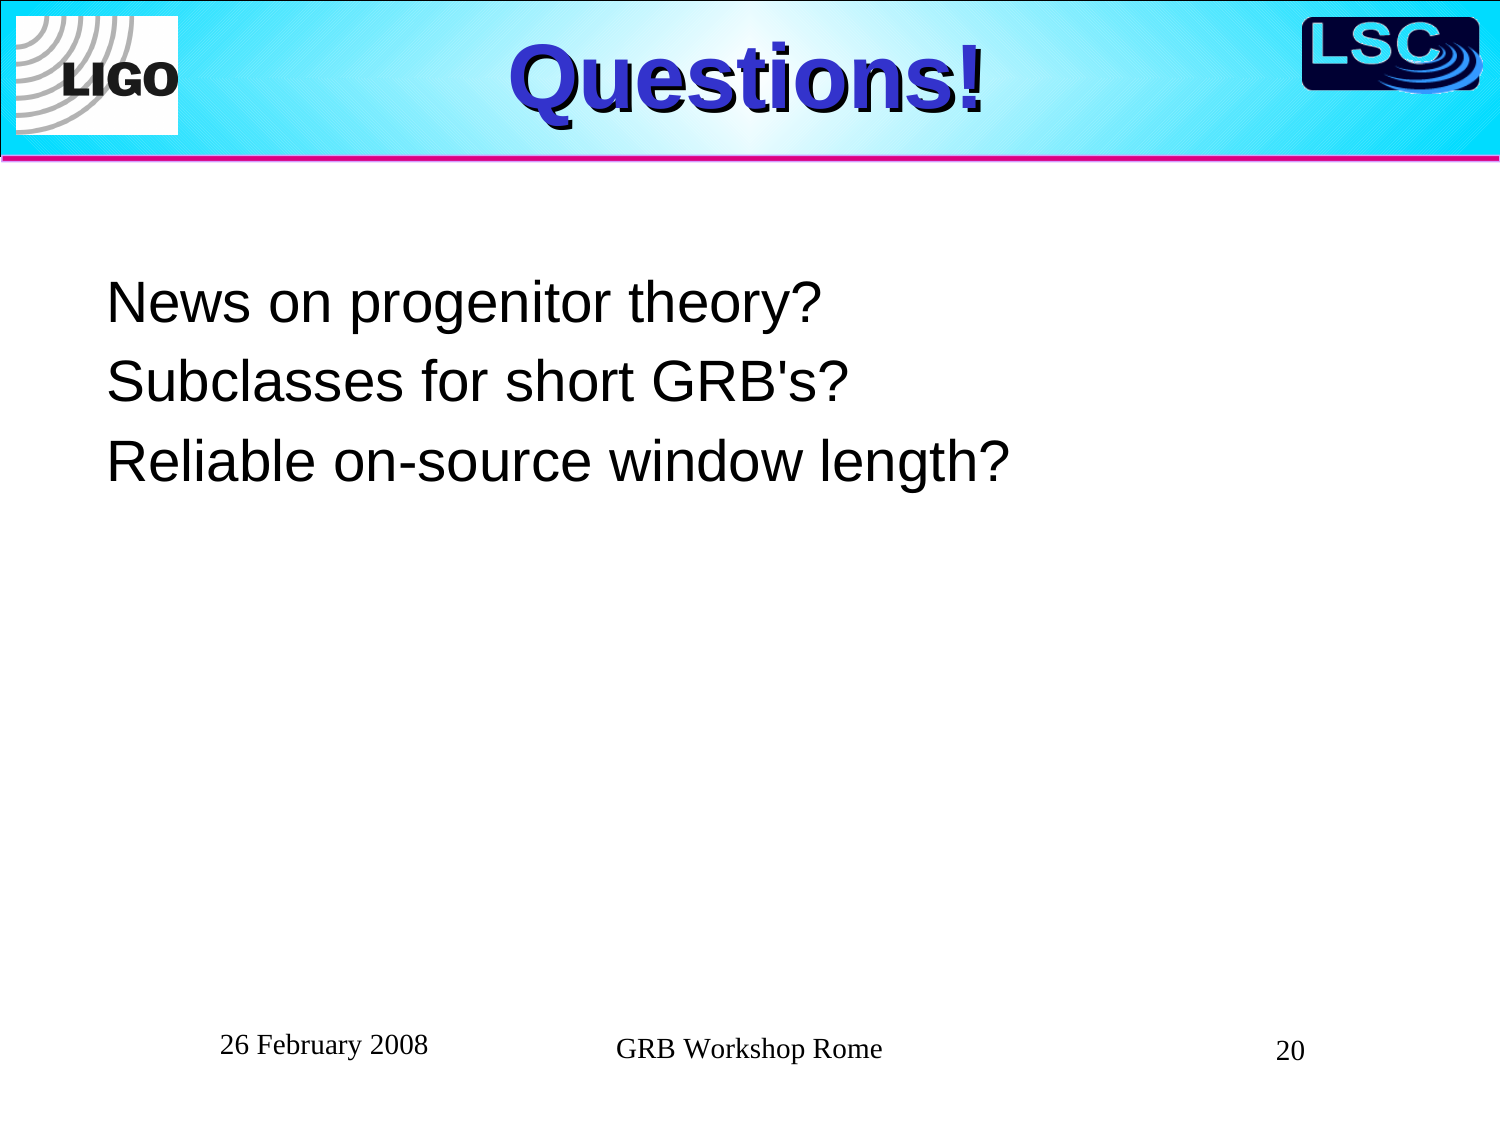

# Questions!
 News on progenitor theory?
 Subclasses for short GRB's?
 Reliable on-source window length?
26 February 2008
GRB Workshop Rome
20